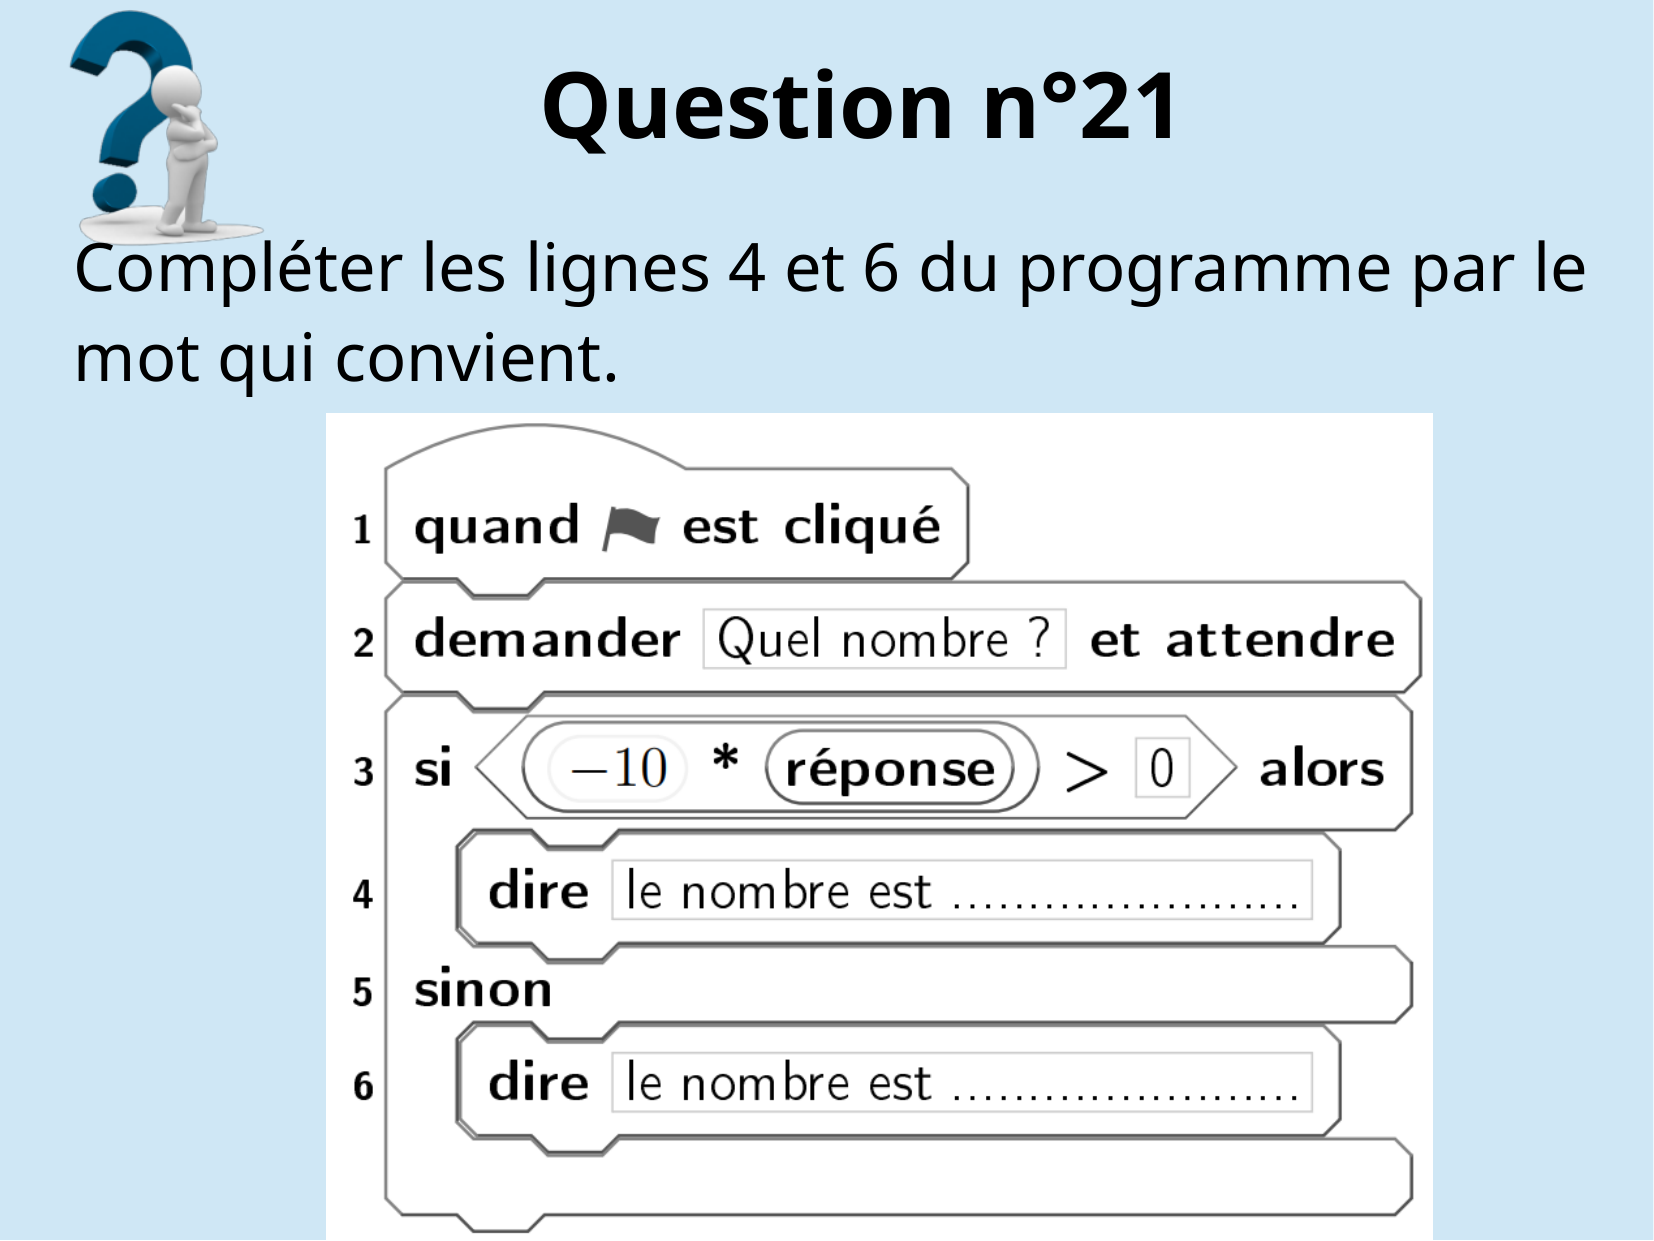

# Question n°21
Compléter les lignes 4 et 6 du programme par le mot qui convient.